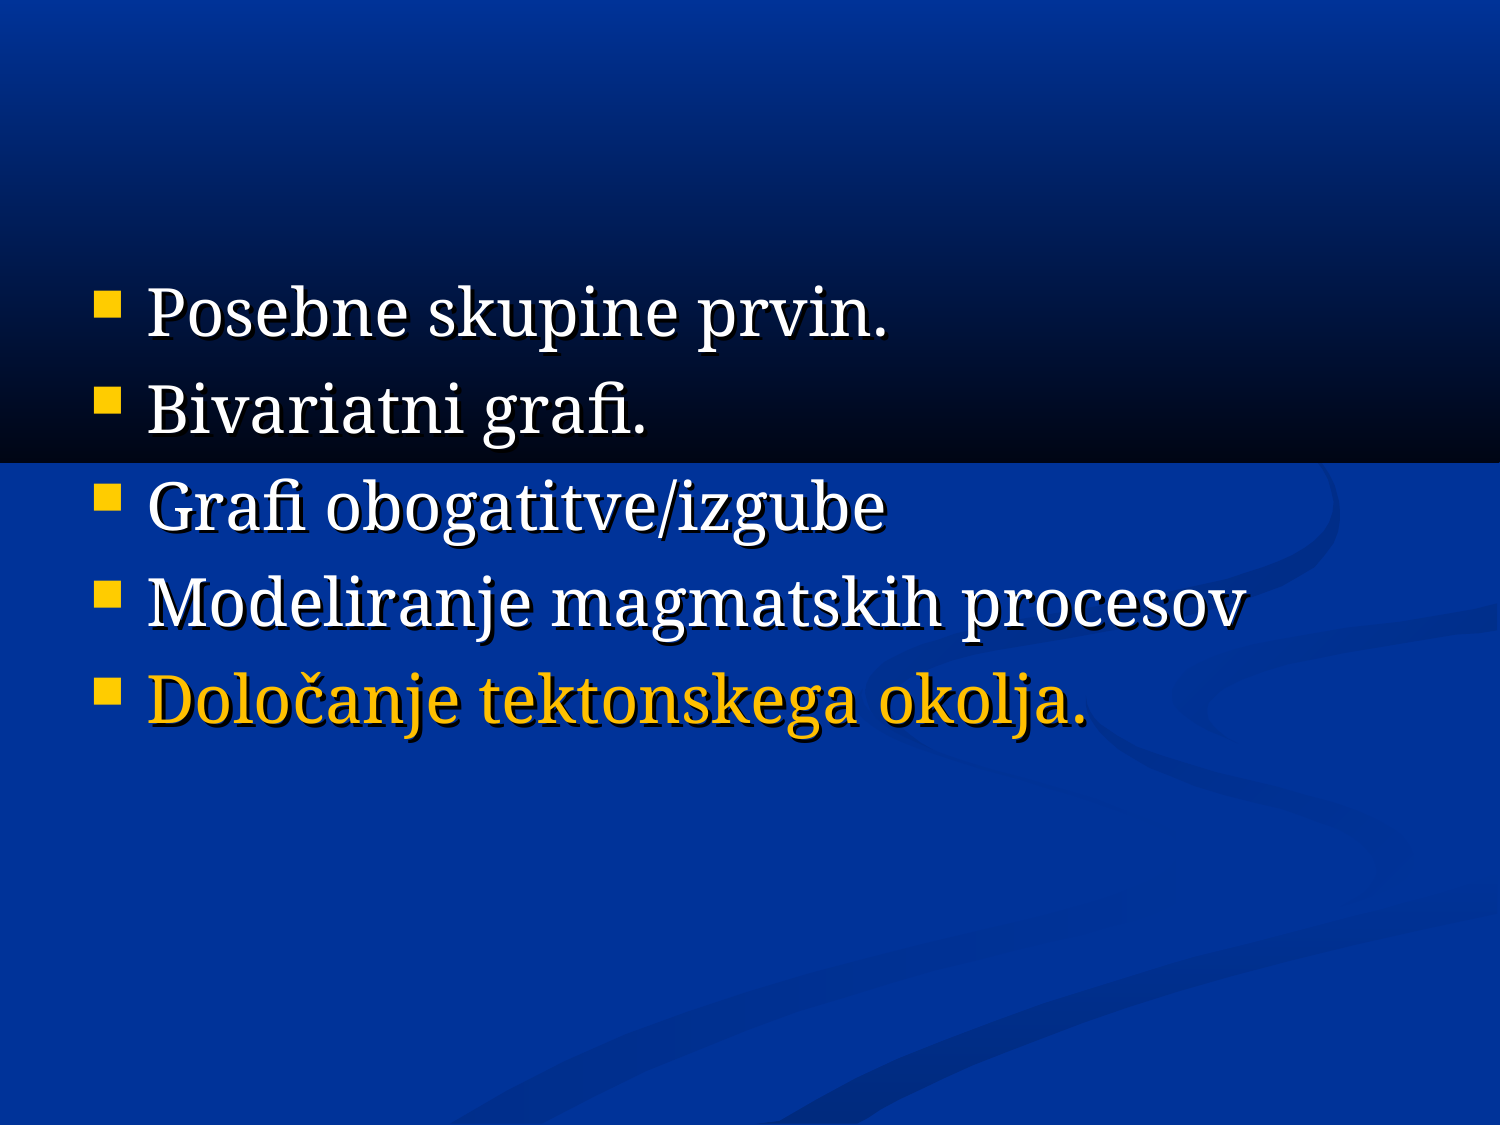

# Posebne skupine prvin.
Bivariatni grafi.
Grafi obogatitve/izgube
Modeliranje magmatskih procesov
Določanje tektonskega okolja.